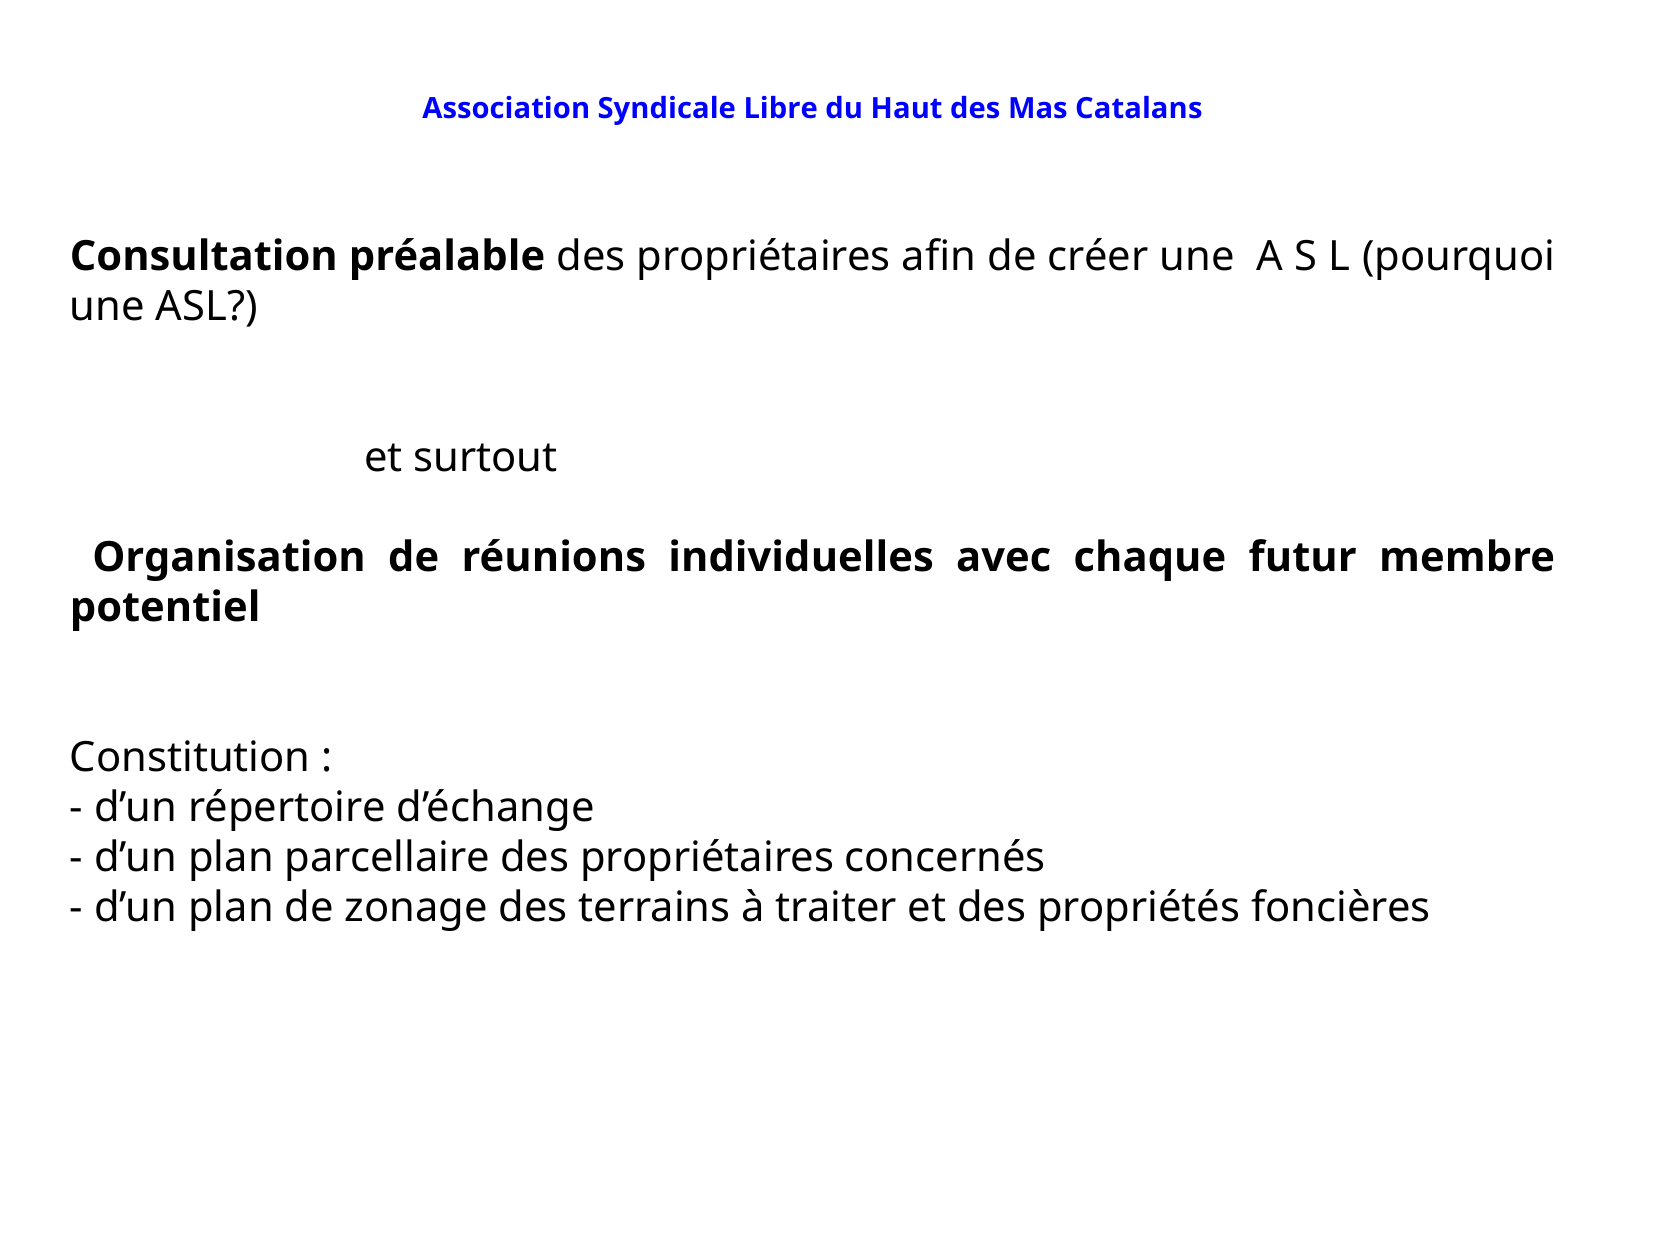

# Association Syndicale Libre du Haut des Mas Catalans
Consultation préalable des propriétaires afin de créer une A S L (pourquoi une ASL?)
				et surtout
 Organisation de réunions individuelles avec chaque futur membre potentiel
Constitution :
- d’un répertoire d’échange
- d’un plan parcellaire des propriétaires concernés
- d’un plan de zonage des terrains à traiter et des propriétés foncières